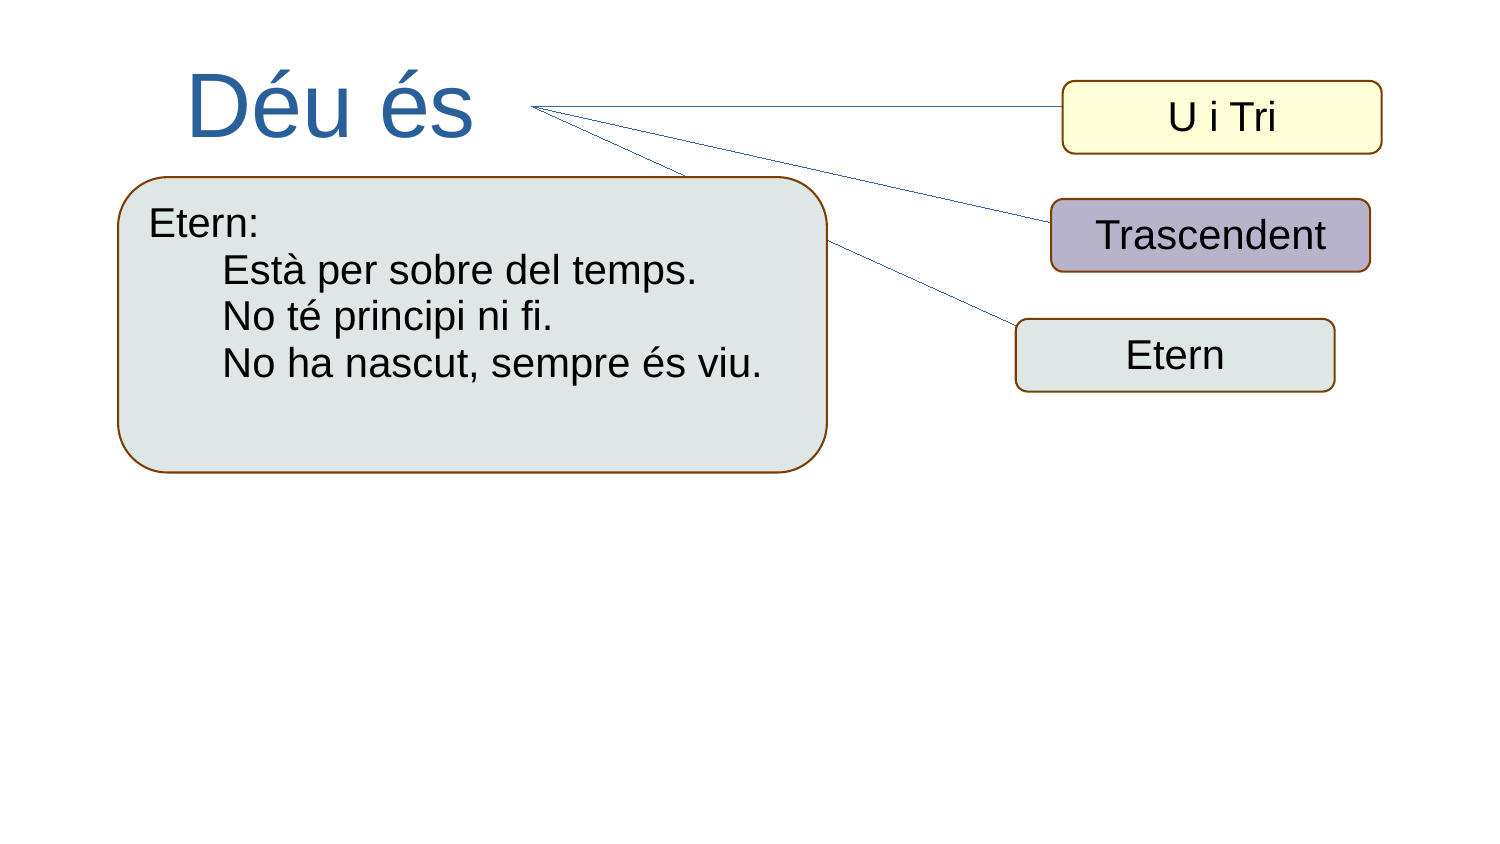

# Déu és
U i Tri
Etern:
	Està per sobre del temps.
	No té principi ni fi.
	No ha nascut, sempre és viu.
Trascendent
Etern